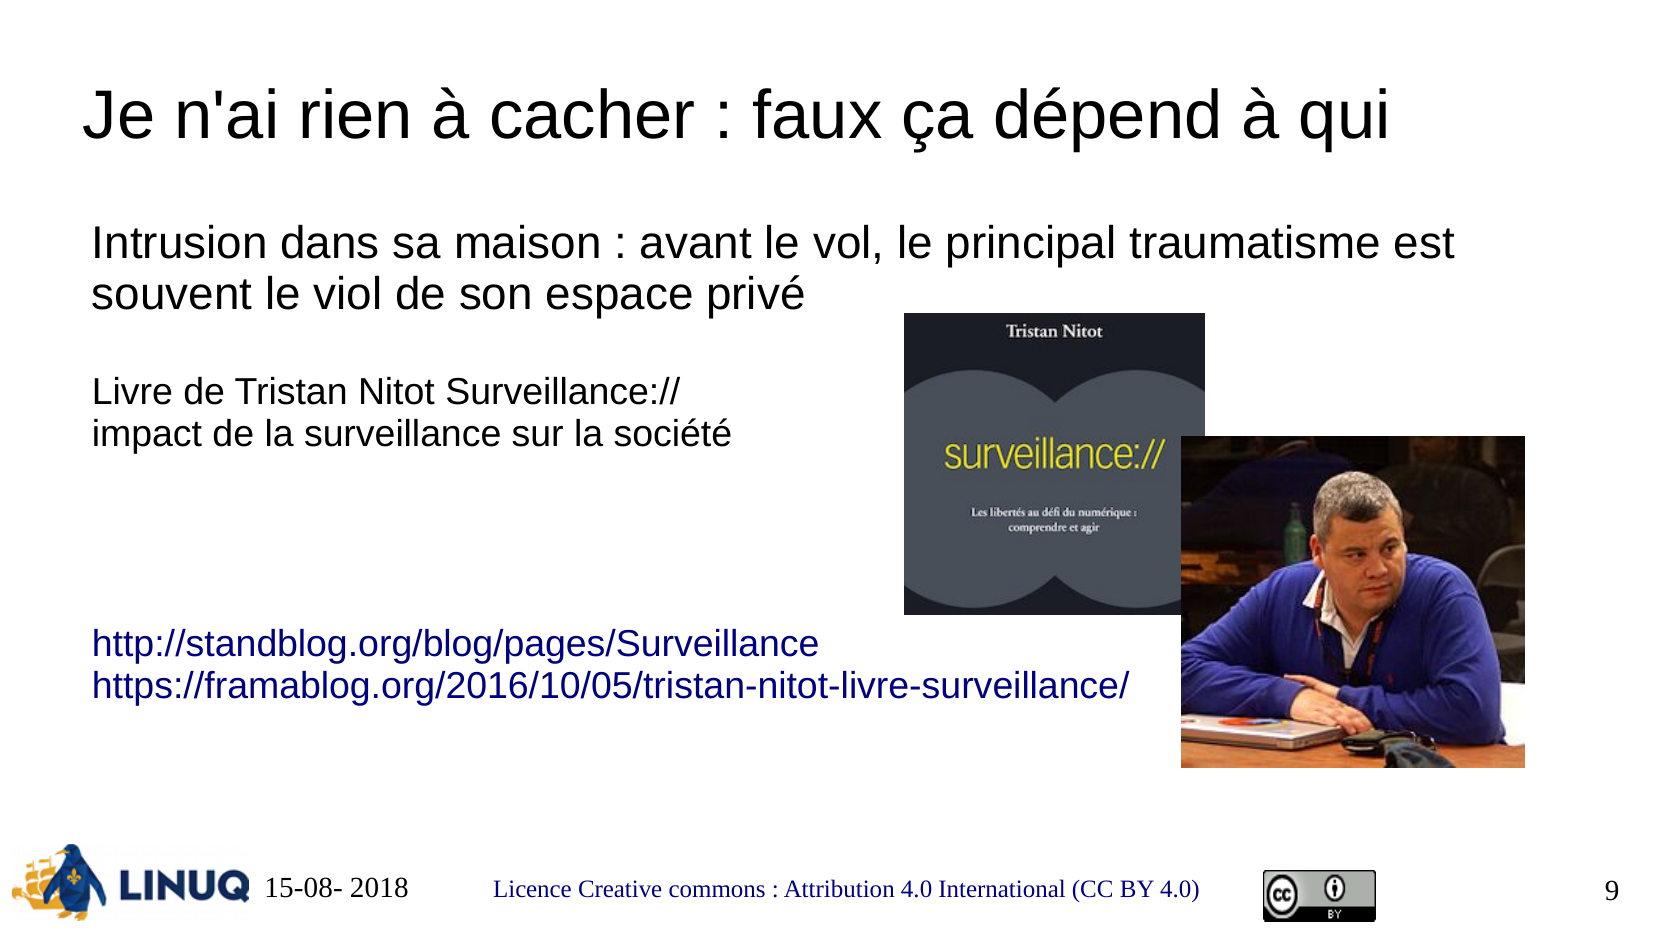

# Je n'ai rien à cacher : faux ça dépend à qui
Intrusion dans sa maison : avant le vol, le principal traumatisme est souvent le viol de son espace privé
Livre de Tristan Nitot Surveillance://
impact de la surveillance sur la société
http://standblog.org/blog/pages/Surveillance
https://framablog.org/2016/10/05/tristan-nitot-livre-surveillance/
15-08- 2018
9